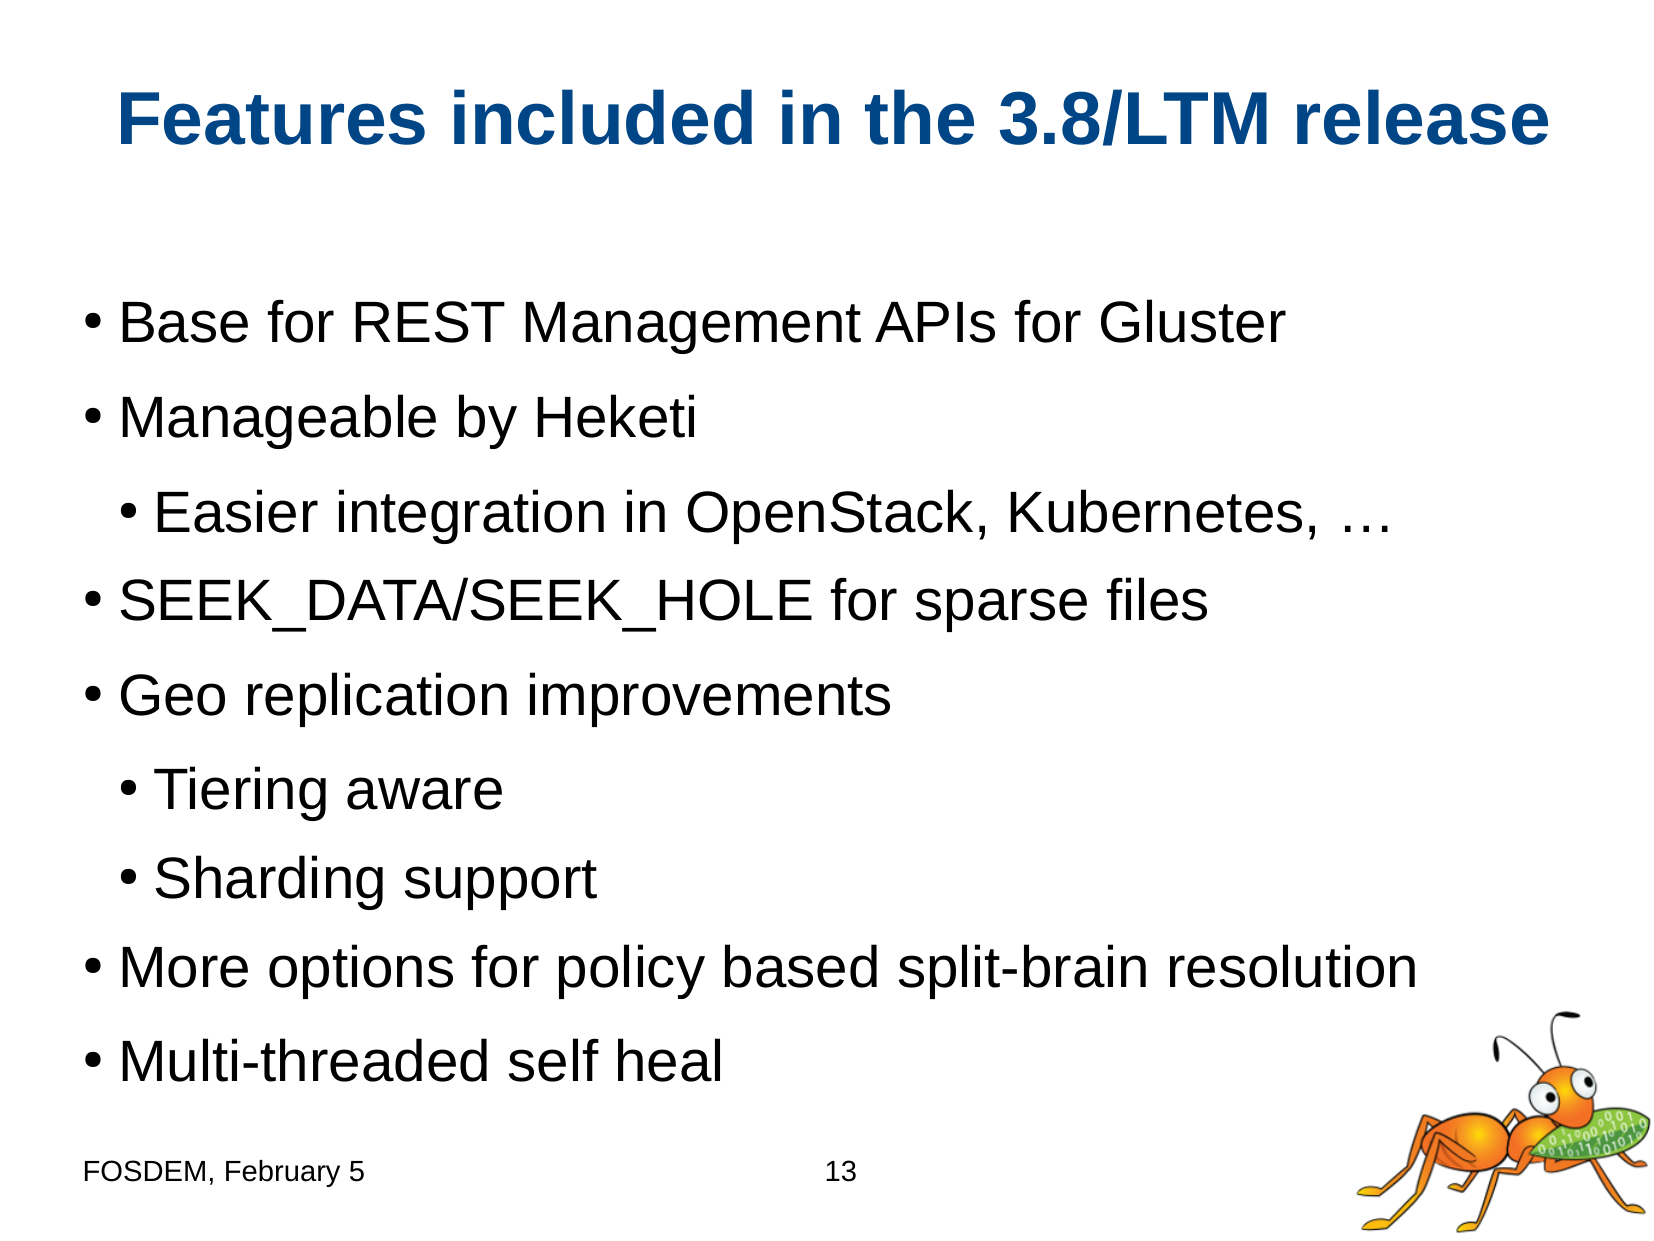

Features included in the 3.8/LTM release
# Base for REST Management APIs for Gluster
Manageable by Heketi
Easier integration in OpenStack, Kubernetes, …
SEEK_DATA/SEEK_HOLE for sparse files
Geo replication improvements
Tiering aware
Sharding support
More options for policy based split-brain resolution
Multi-threaded self heal
FOSDEM, 5 February 2017
13